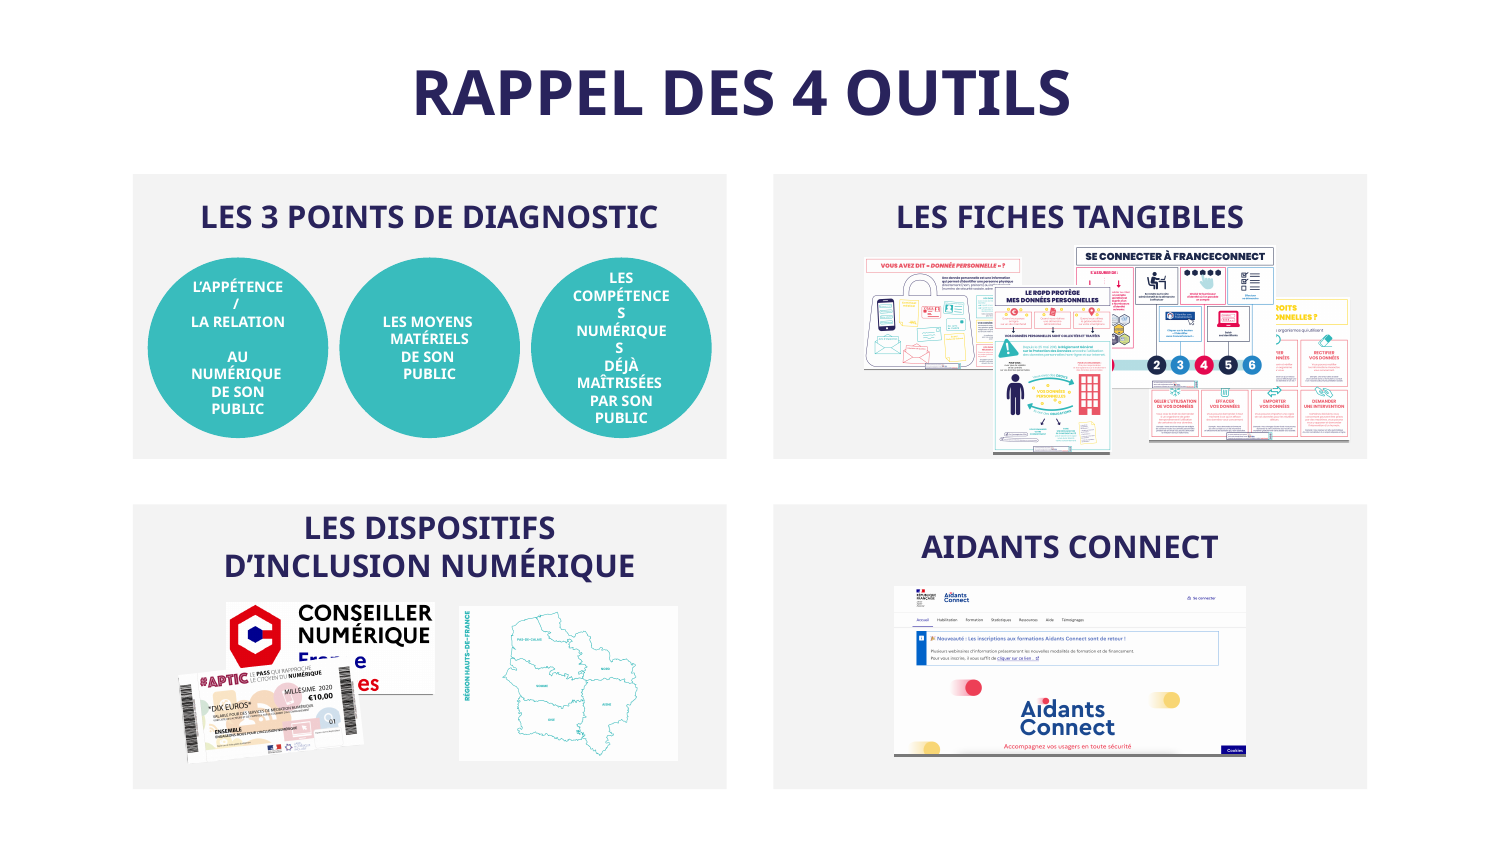

RAPPEL DES 4 OUTILS
LES 3 POINTS DE DIAGNOSTIC
LES FICHES TANGIBLES
L’APPÉTENCE /
LA RELATION
AU NUMÉRIQUE
DE SON PUBLIC
LES MOYENS
MATÉRIELS
DE SON
PUBLIC
LES COMPÉTENCES NUMÉRIQUES
DÉJÀ MAÎTRISÉES
PAR SON PUBLIC
LES DISPOSITIFS
D’INCLUSION NUMÉRIQUE
AIDANTS CONNECT